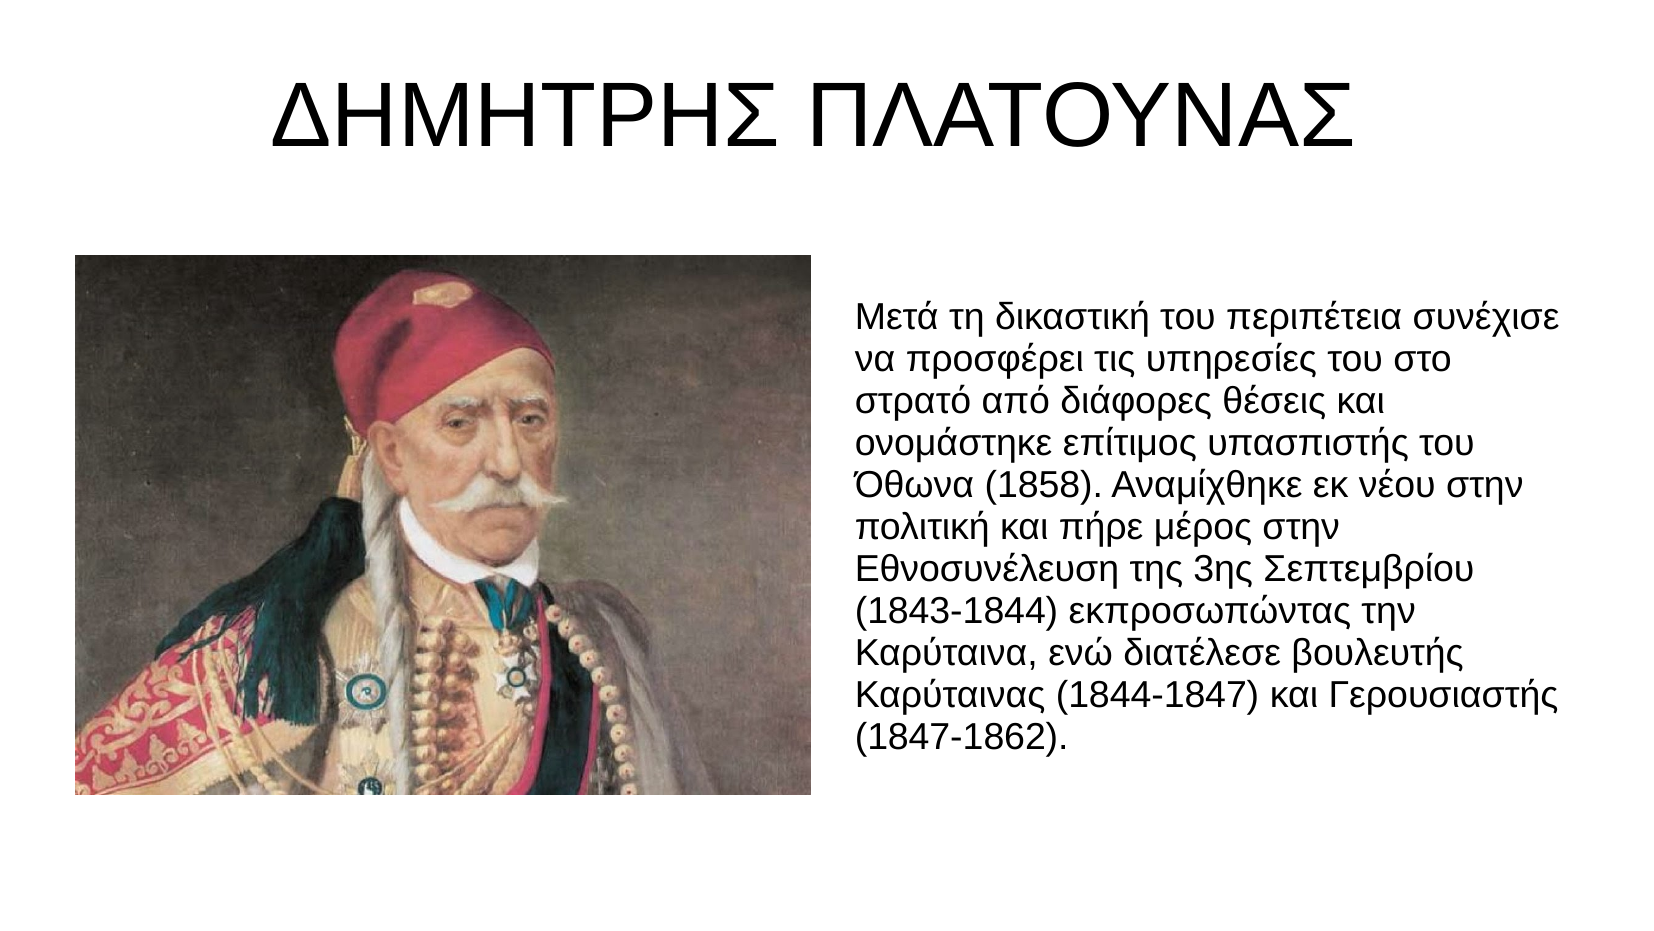

# ΔΗΜΗΤΡΗΣ ΠΛΑΤΟΥΝΑΣ
Μετά τη δικαστική του περιπέτεια συνέχισε να προσφέρει τις υπηρεσίες του στο στρατό από διάφορες θέσεις και ονομάστηκε επίτιμος υπασπιστής του Όθωνα (1858). Αναμίχθηκε εκ νέου στην πολιτική και πήρε μέρος στην Εθνοσυνέλευση της 3ης Σεπτεμβρίου (1843-1844) εκπροσωπώντας την Καρύταινα, ενώ διατέλεσε βουλευτής Καρύταινας (1844-1847) και Γερουσιαστής (1847-1862).